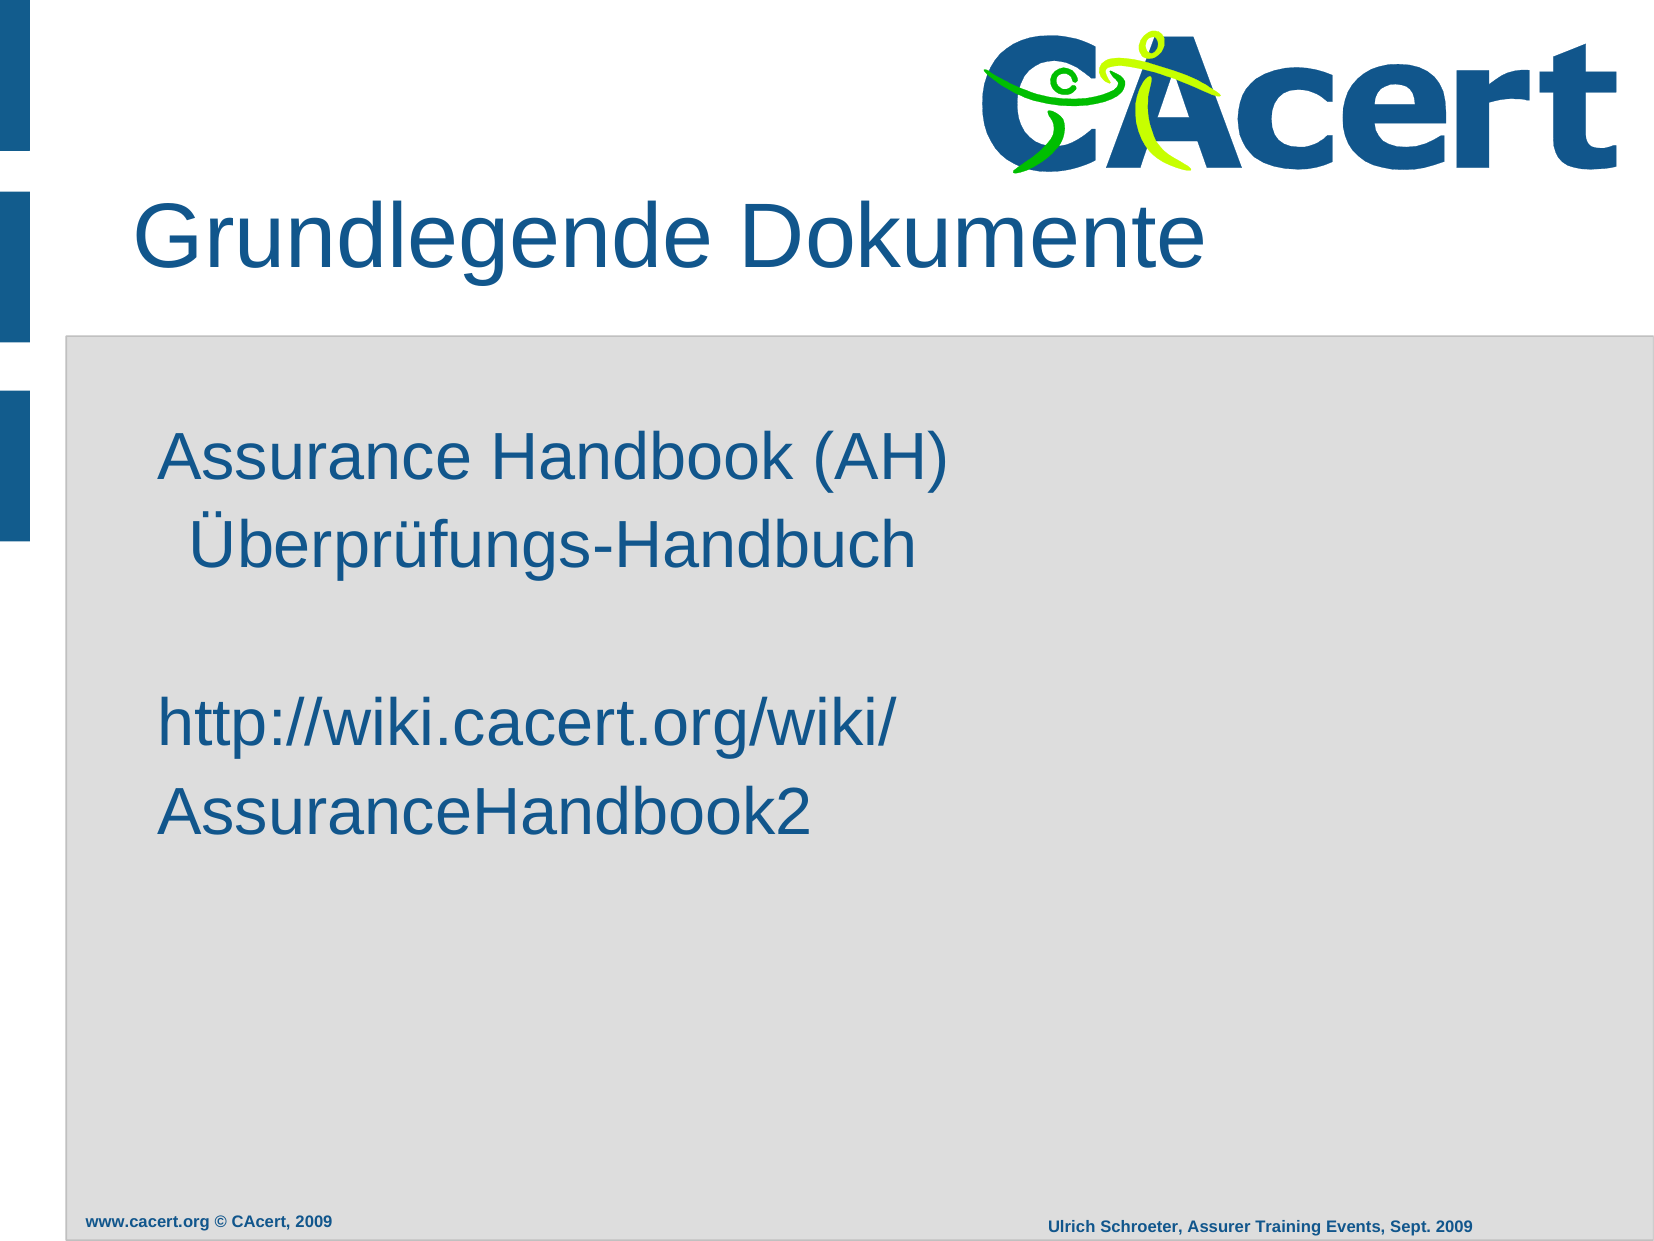

Grundlegende Dokumente
Assurance Handbook (AH)
Überprüfungs-Handbuch
http://wiki.cacert.org/wiki/
AssuranceHandbook2